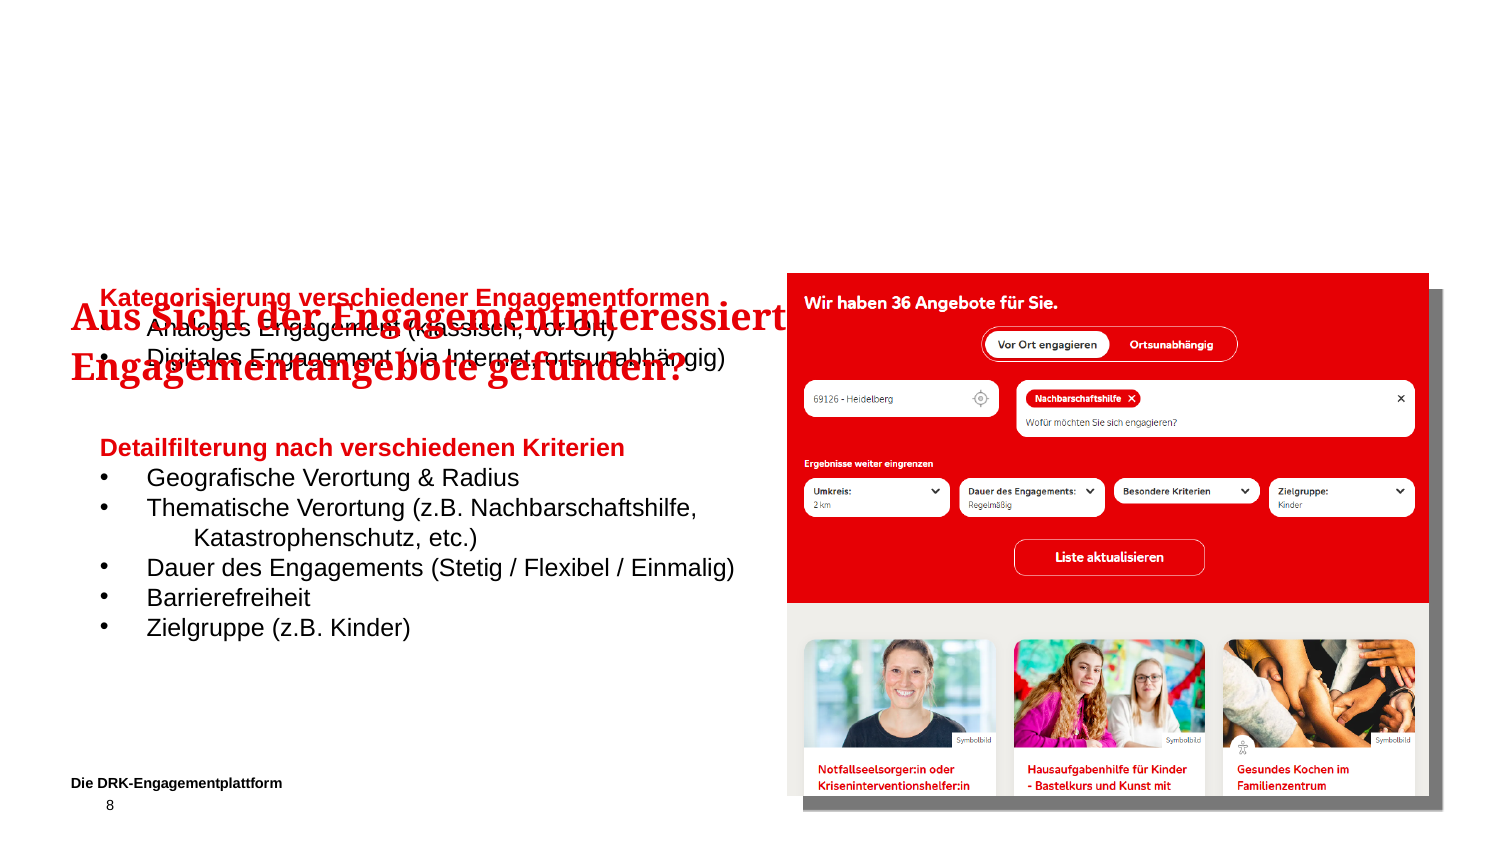

Kategorisierung verschiedener Engagementformen
Analoges Engagement (klassisch, vor Ort)
Digitales Engagement (via Internet, ortsunabhängig)
Detailfilterung nach verschiedenen Kriterien
Geografische Verortung & Radius
Thematische Verortung (z.B. Nachbarschaftshilfe, Katastrophenschutz, etc.)
Dauer des Engagements (Stetig / Flexibel / Einmalig)
Barrierefreiheit
Zielgruppe (z.B. Kinder)
# Aus Sicht der Engagementinteressierten: Wie werden DRK-Engagementangebote gefunden?
Die DRK-Engagementplattform